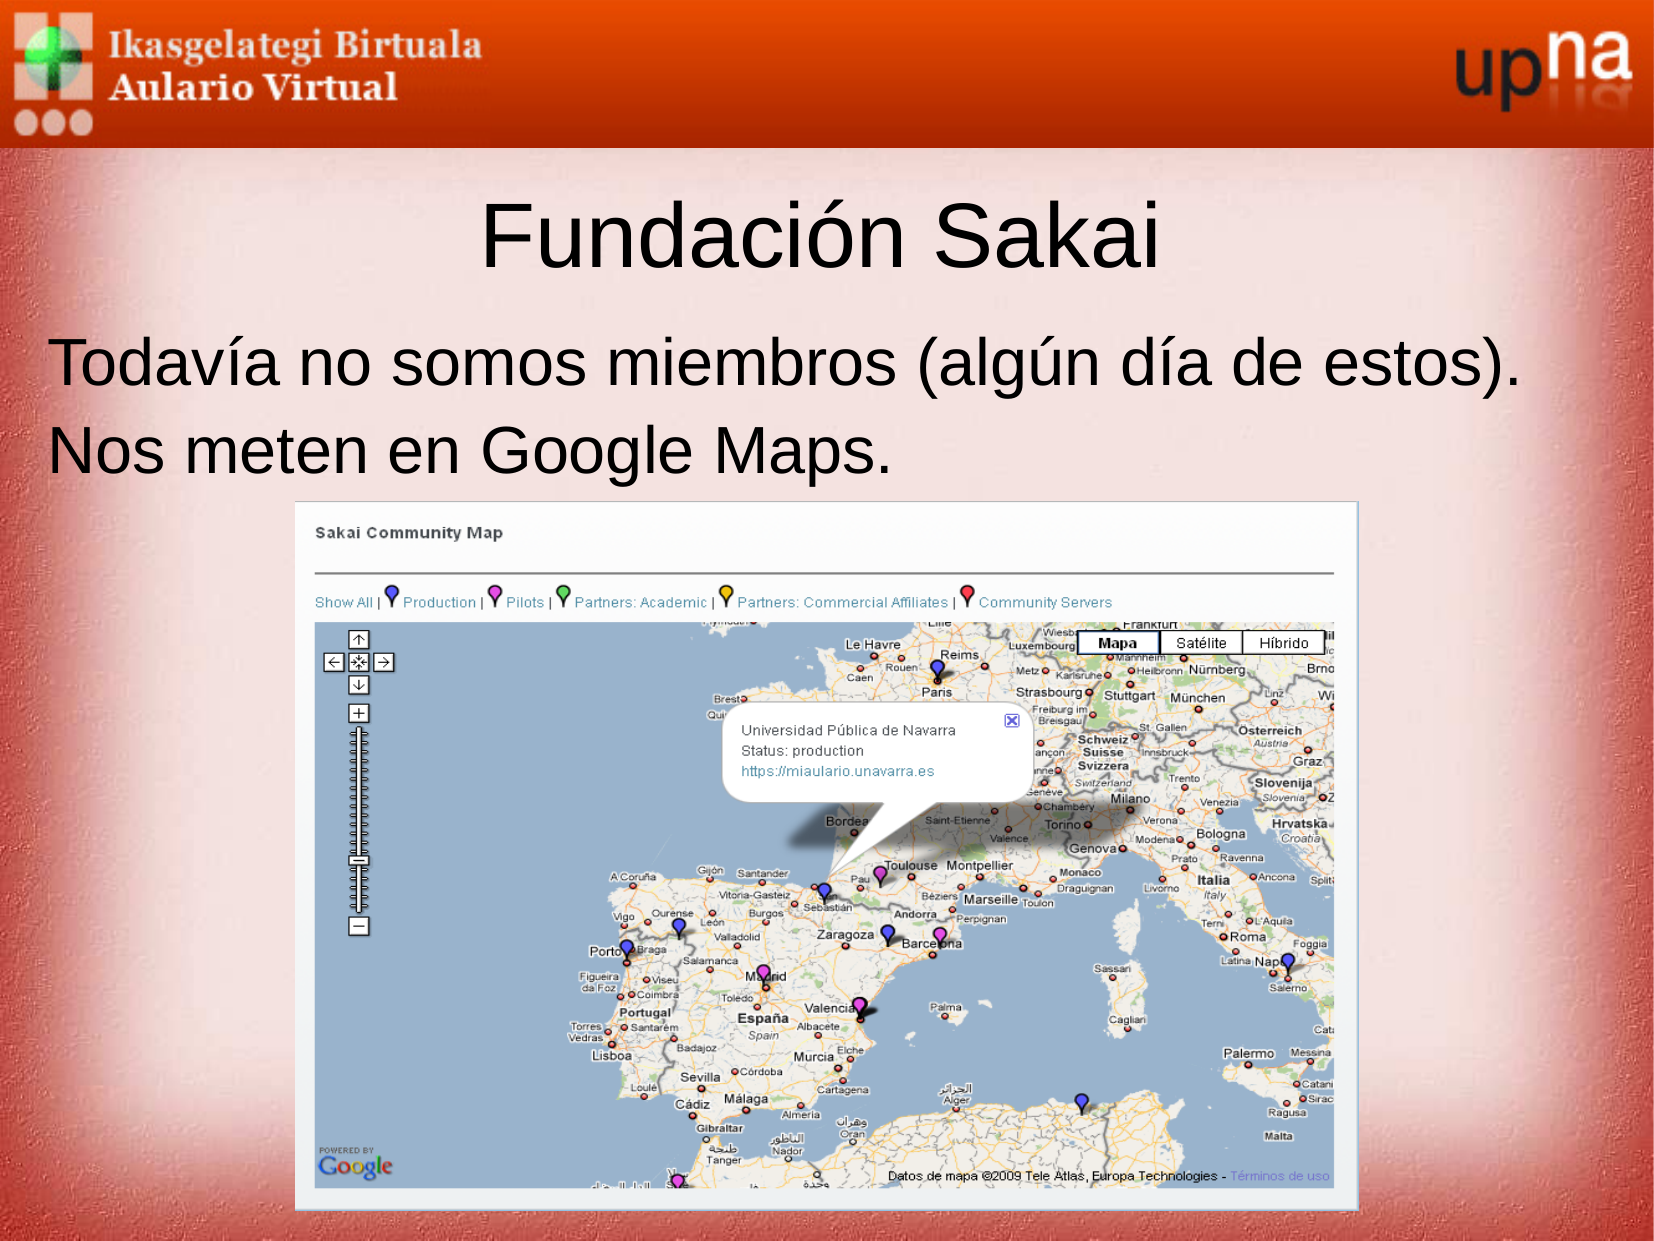

# Fundación Sakai
Todavía no somos miembros (algún día de estos).
Nos meten en Google Maps.